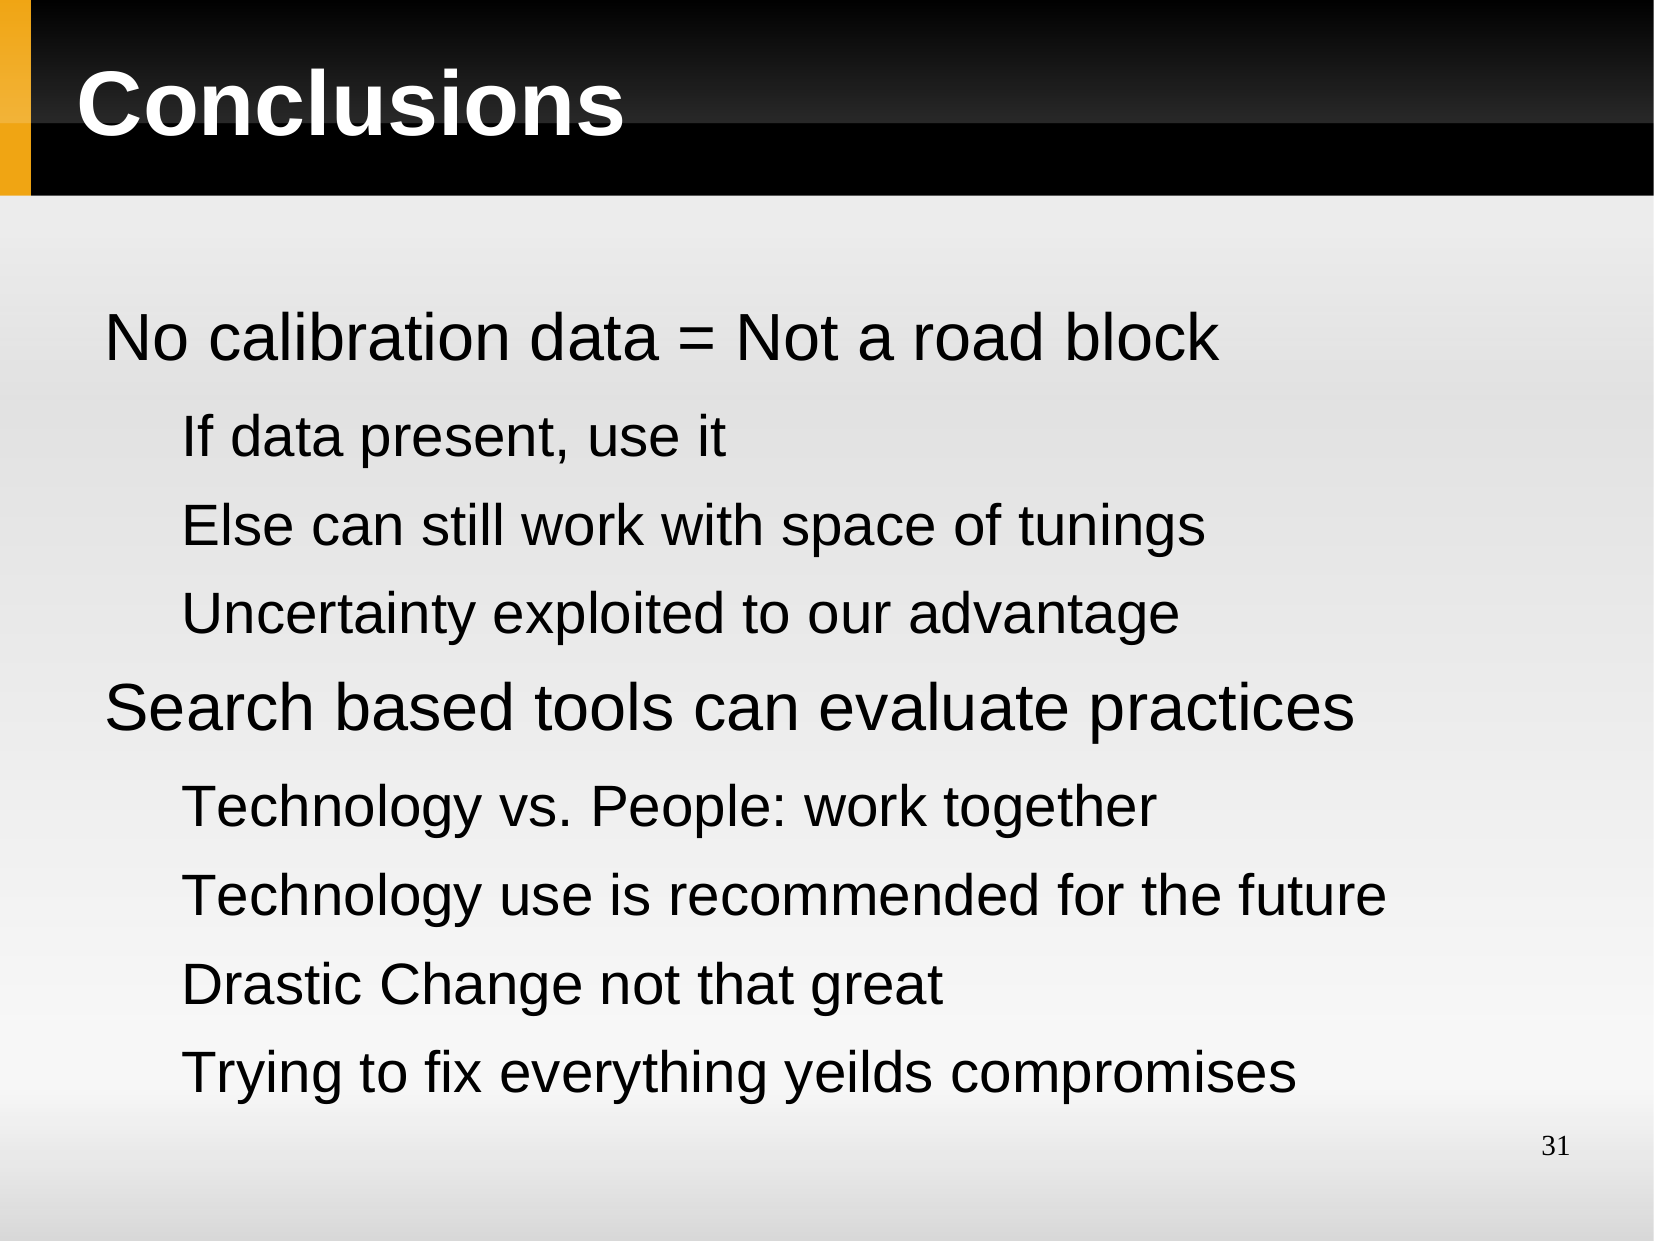

# Conclusions
No calibration data = Not a road block
If data present, use it
Else can still work with space of tunings
Uncertainty exploited to our advantage
Search based tools can evaluate practices
Technology vs. People: work together
Technology use is recommended for the future
Drastic Change not that great
Trying to fix everything yeilds compromises
31